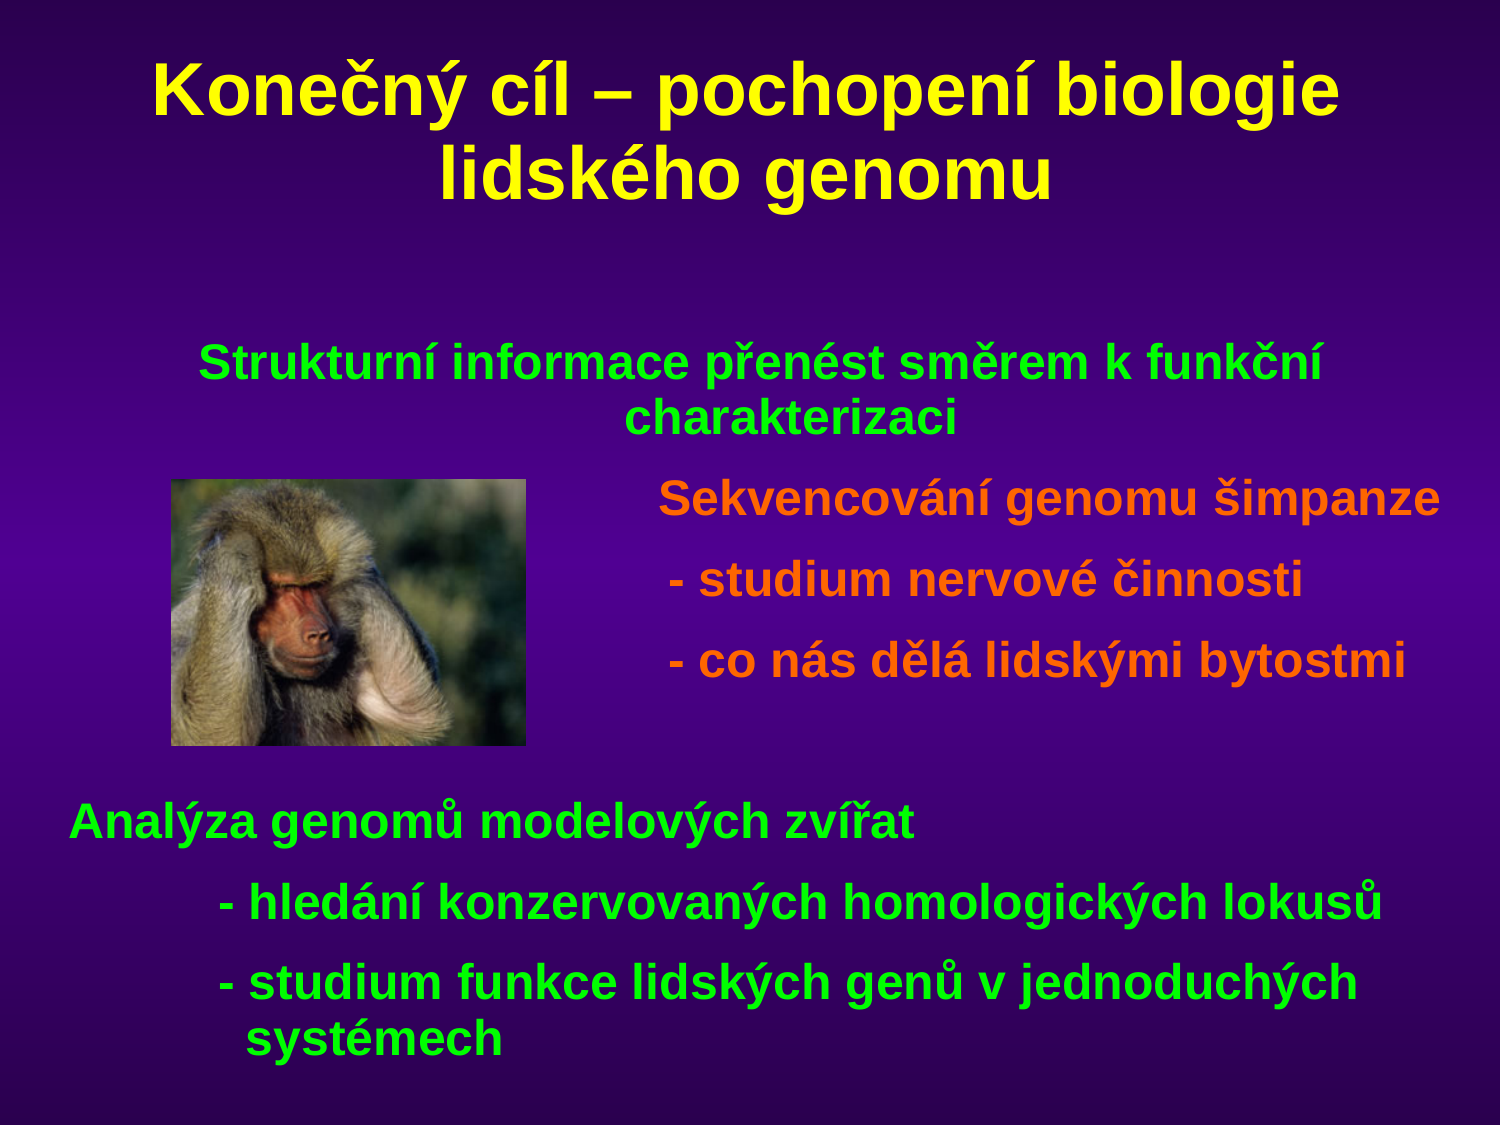

# Konečný cíl – pochopení biologie lidského genomu
Strukturní informace přenést směrem k funkční charakterizaci
Sekvencování genomu šimpanze
					- studium nervové činnosti
					- co nás dělá lidskými bytostmi
Analýza genomů modelových zvířat
		- hledání konzervovaných homologických lokusů
		- studium funkce lidských genů v jednoduchých 	 systémech